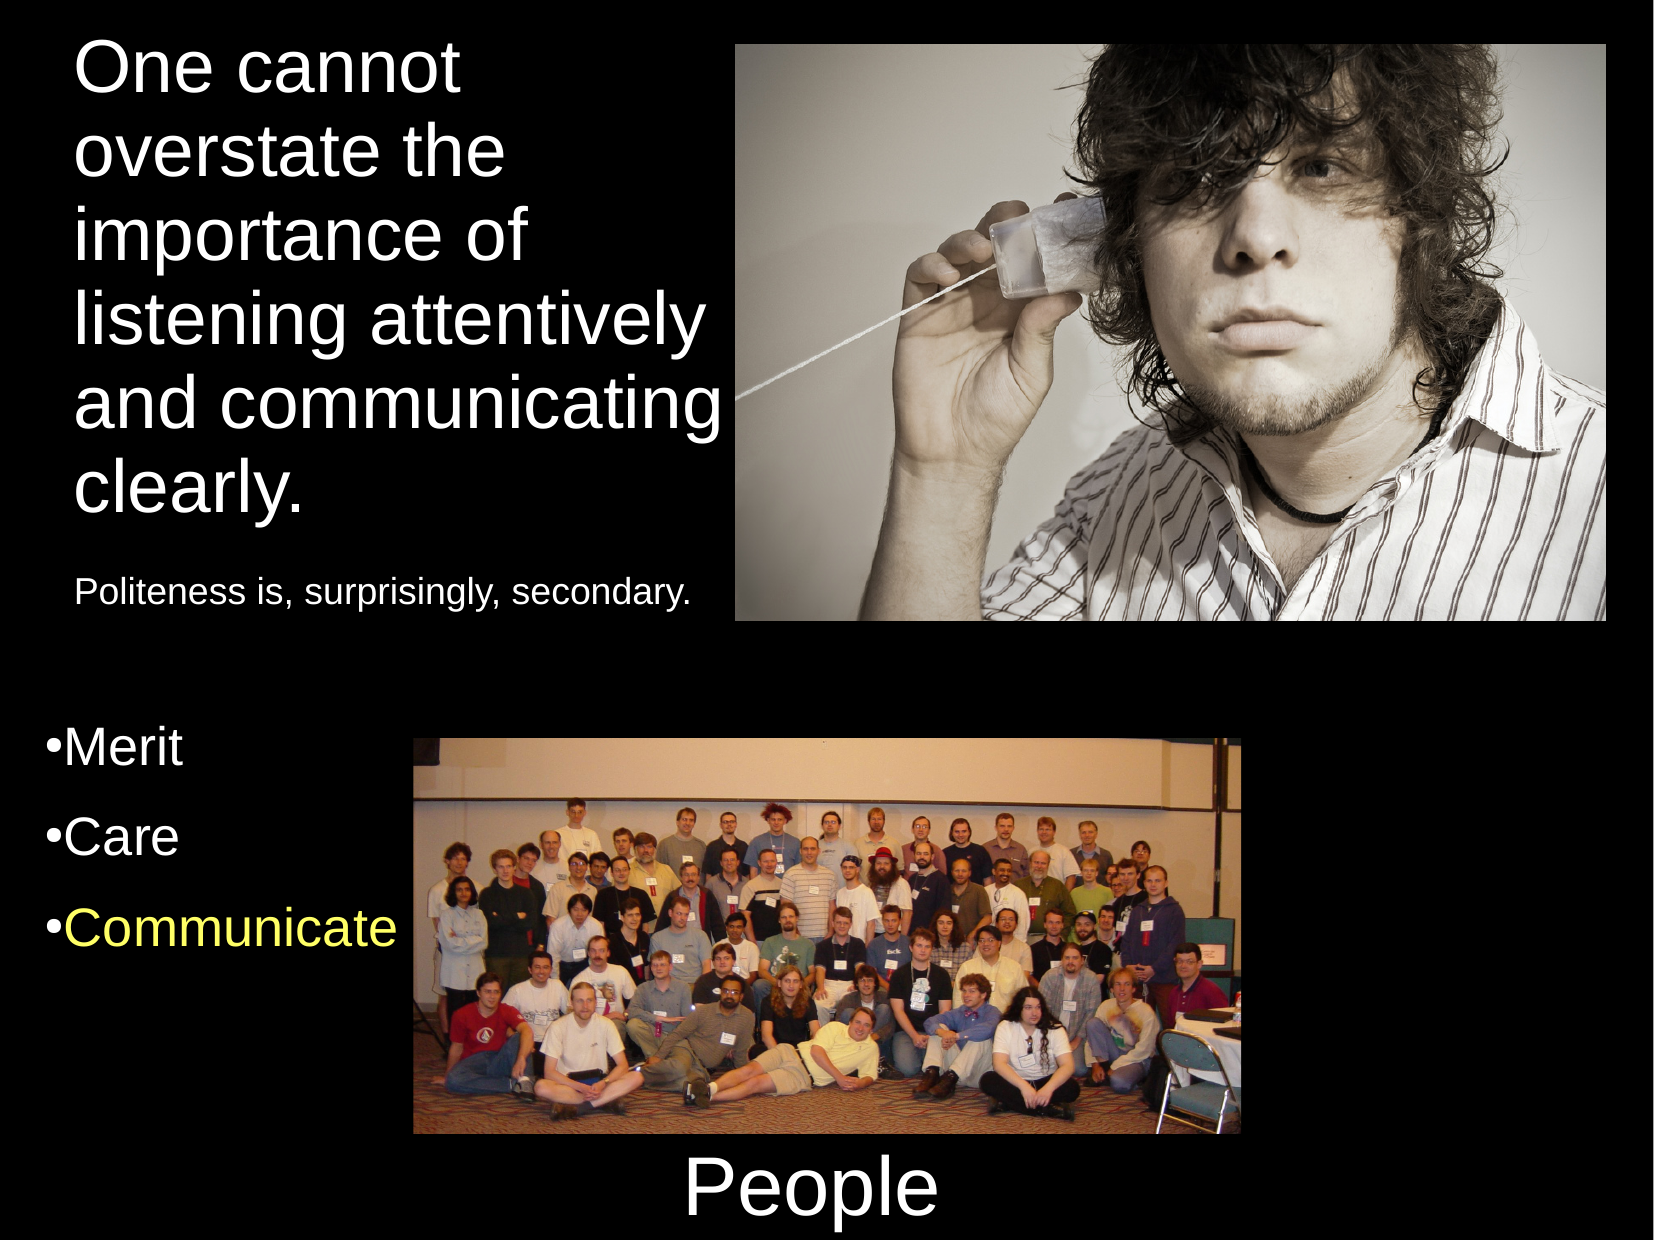

One cannot overstate the importance of listening attentively and communicating clearly.
Politeness is, surprisingly, secondary.
Merit
Care
Communicate
People